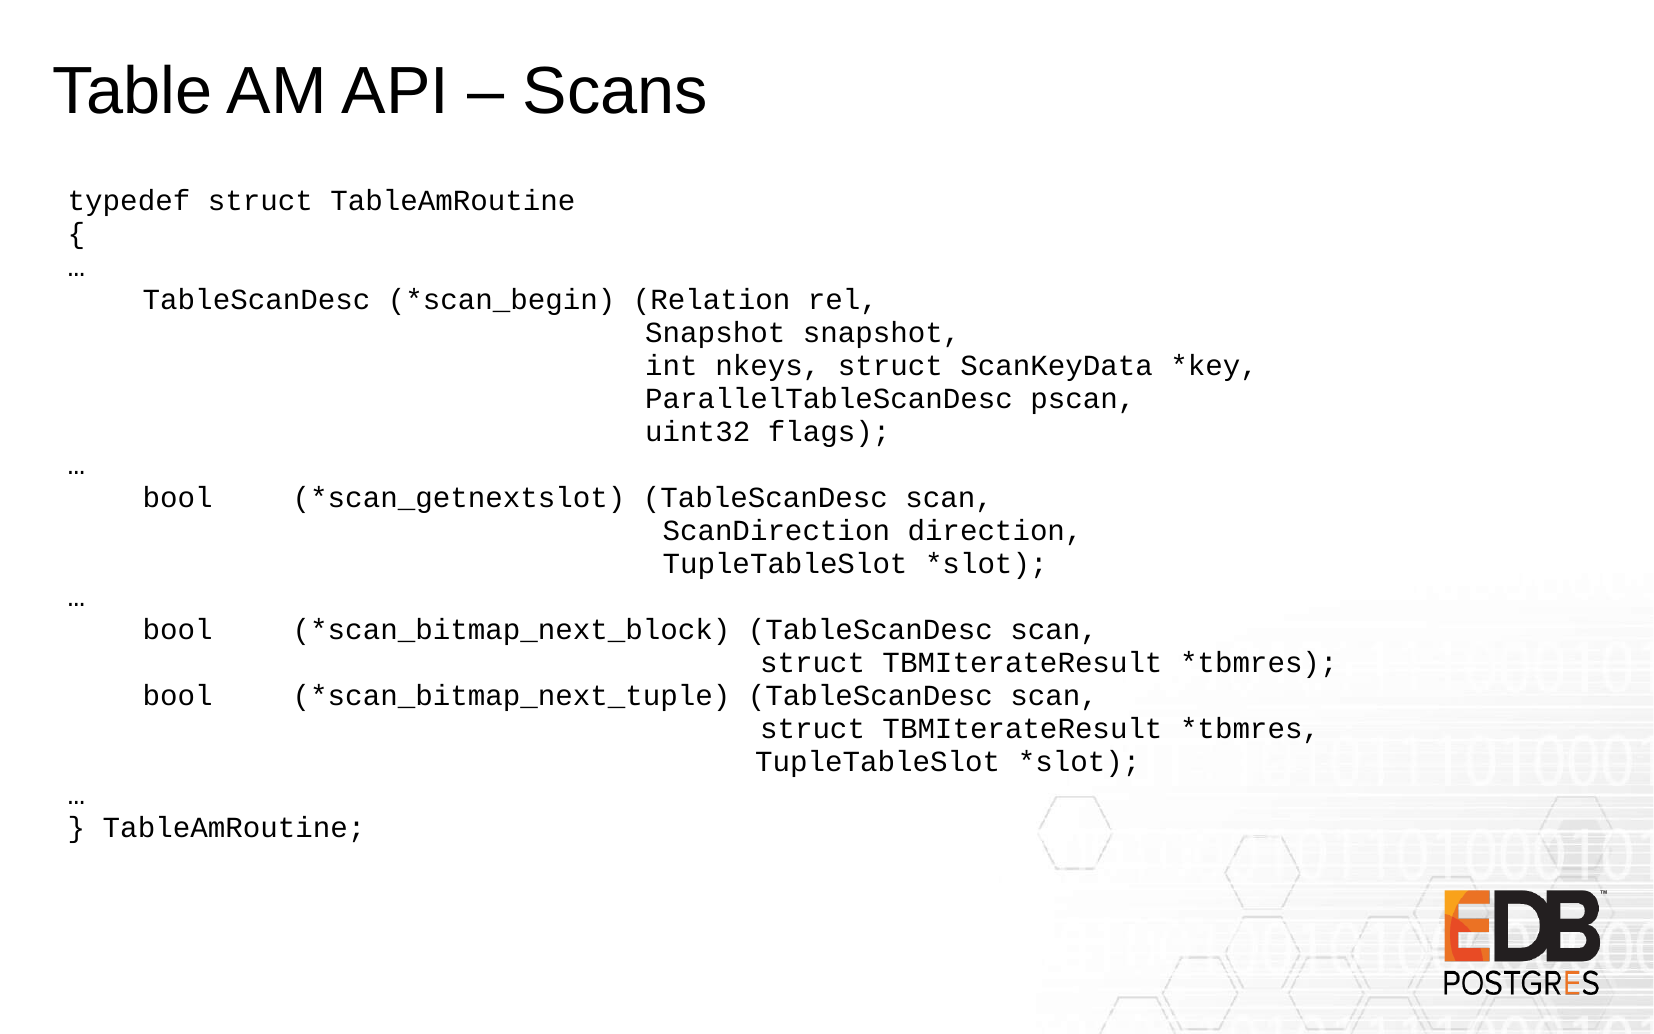

# Table AM API – Scans
typedef struct TableAmRoutine
{
…
	TableScanDesc (*scan_begin) (Relation rel,
							 Snapshot snapshot,
							 int nkeys, struct ScanKeyData *key,
							 ParallelTableScanDesc pscan,
							 uint32 flags);
…
	bool		(*scan_getnextslot) (TableScanDesc scan,
 ScanDirection direction,
 TupleTableSlot *slot);
…
	bool		(*scan_bitmap_next_block) (TableScanDesc scan,
									 struct TBMIterateResult *tbmres);
	bool		(*scan_bitmap_next_tuple) (TableScanDesc scan,
									 struct TBMIterateResult *tbmres,
								 TupleTableSlot *slot);
…
} TableAmRoutine;